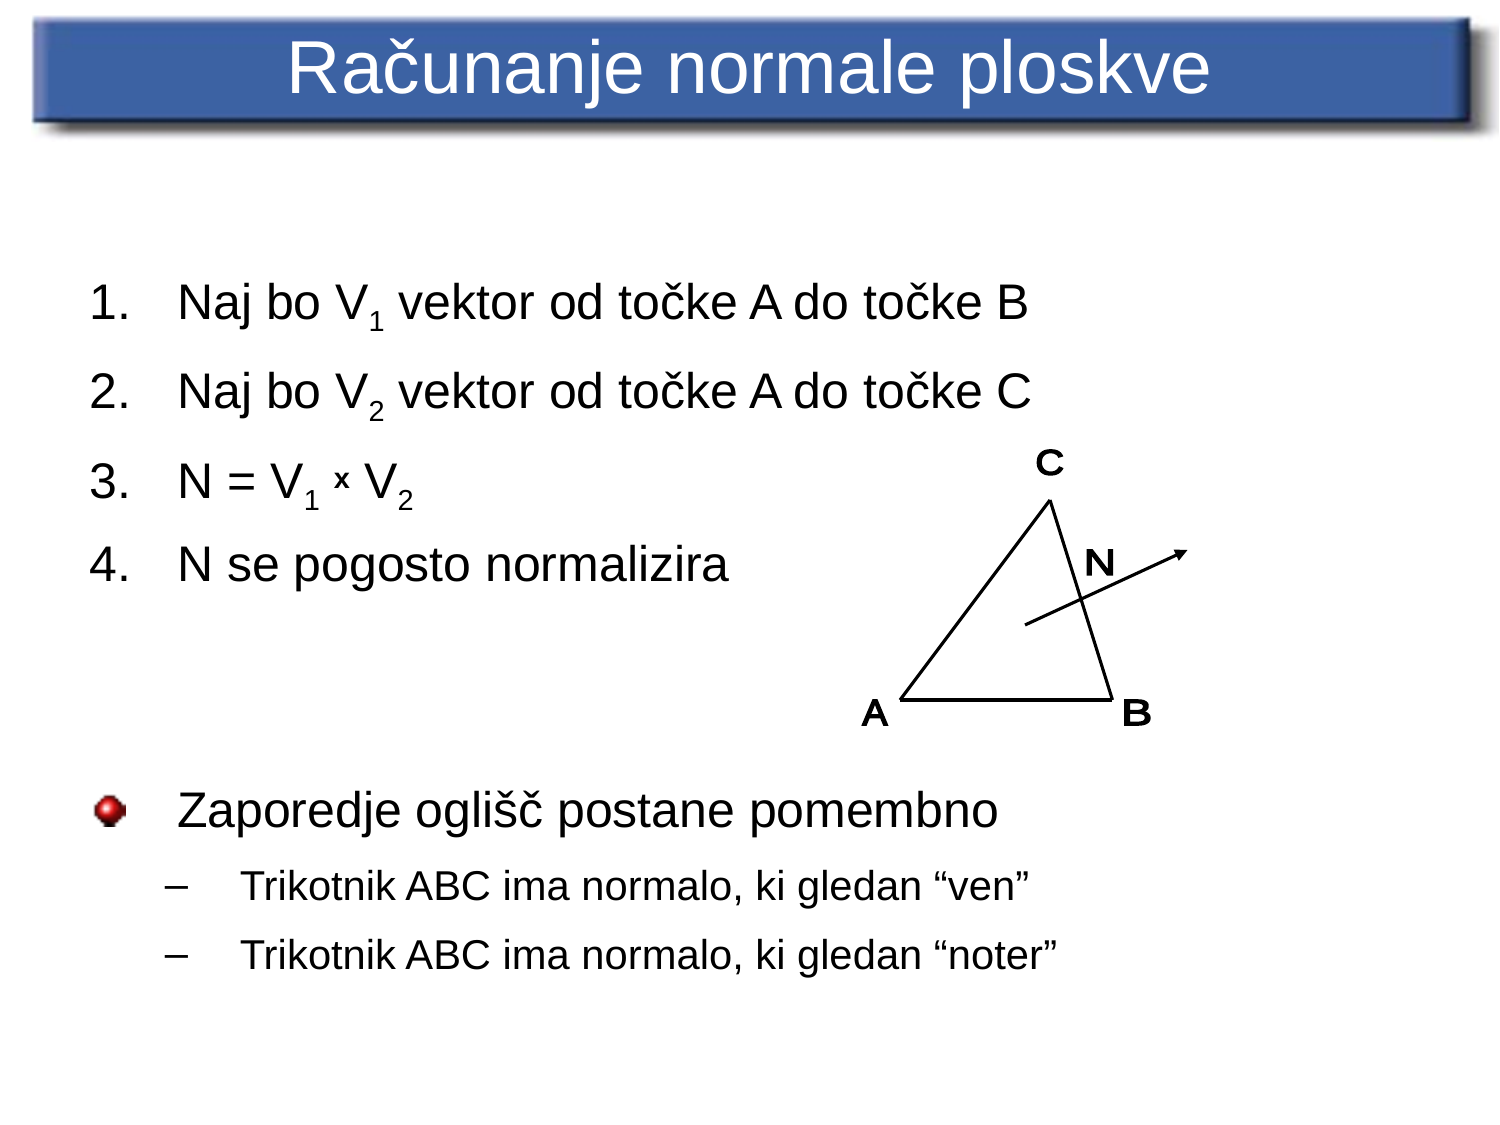

# Računanje normale ploskve
Naj bo V1 vektor od točke A do točke B
Naj bo V2 vektor od točke A do točke C
N = V1 x V2
N se pogosto normalizira
Zaporedje oglišč postane pomembno
Trikotnik ABC ima normalo, ki gledan “ven”
Trikotnik ABC ima normalo, ki gledan “noter”
C
N
A
B